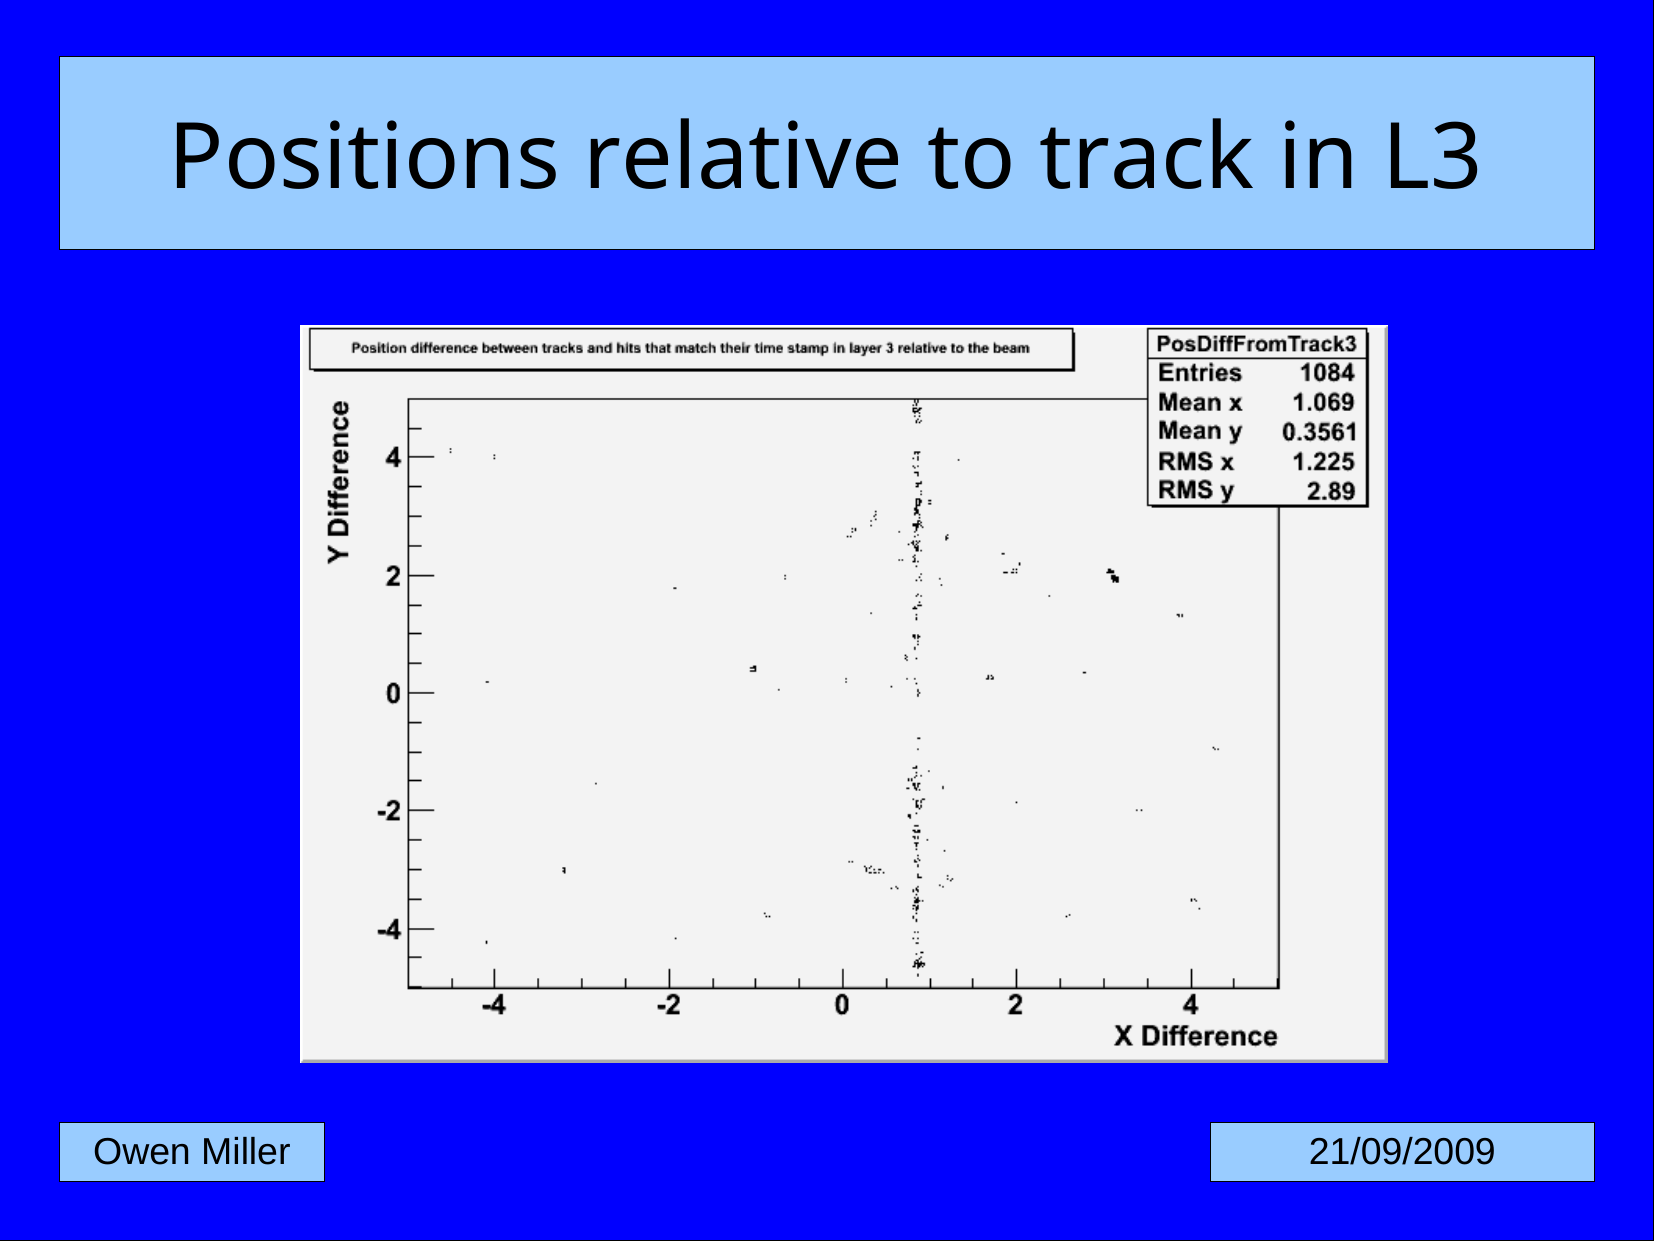

# Positions relative to track in L3
Owen Miller
21/09/2009